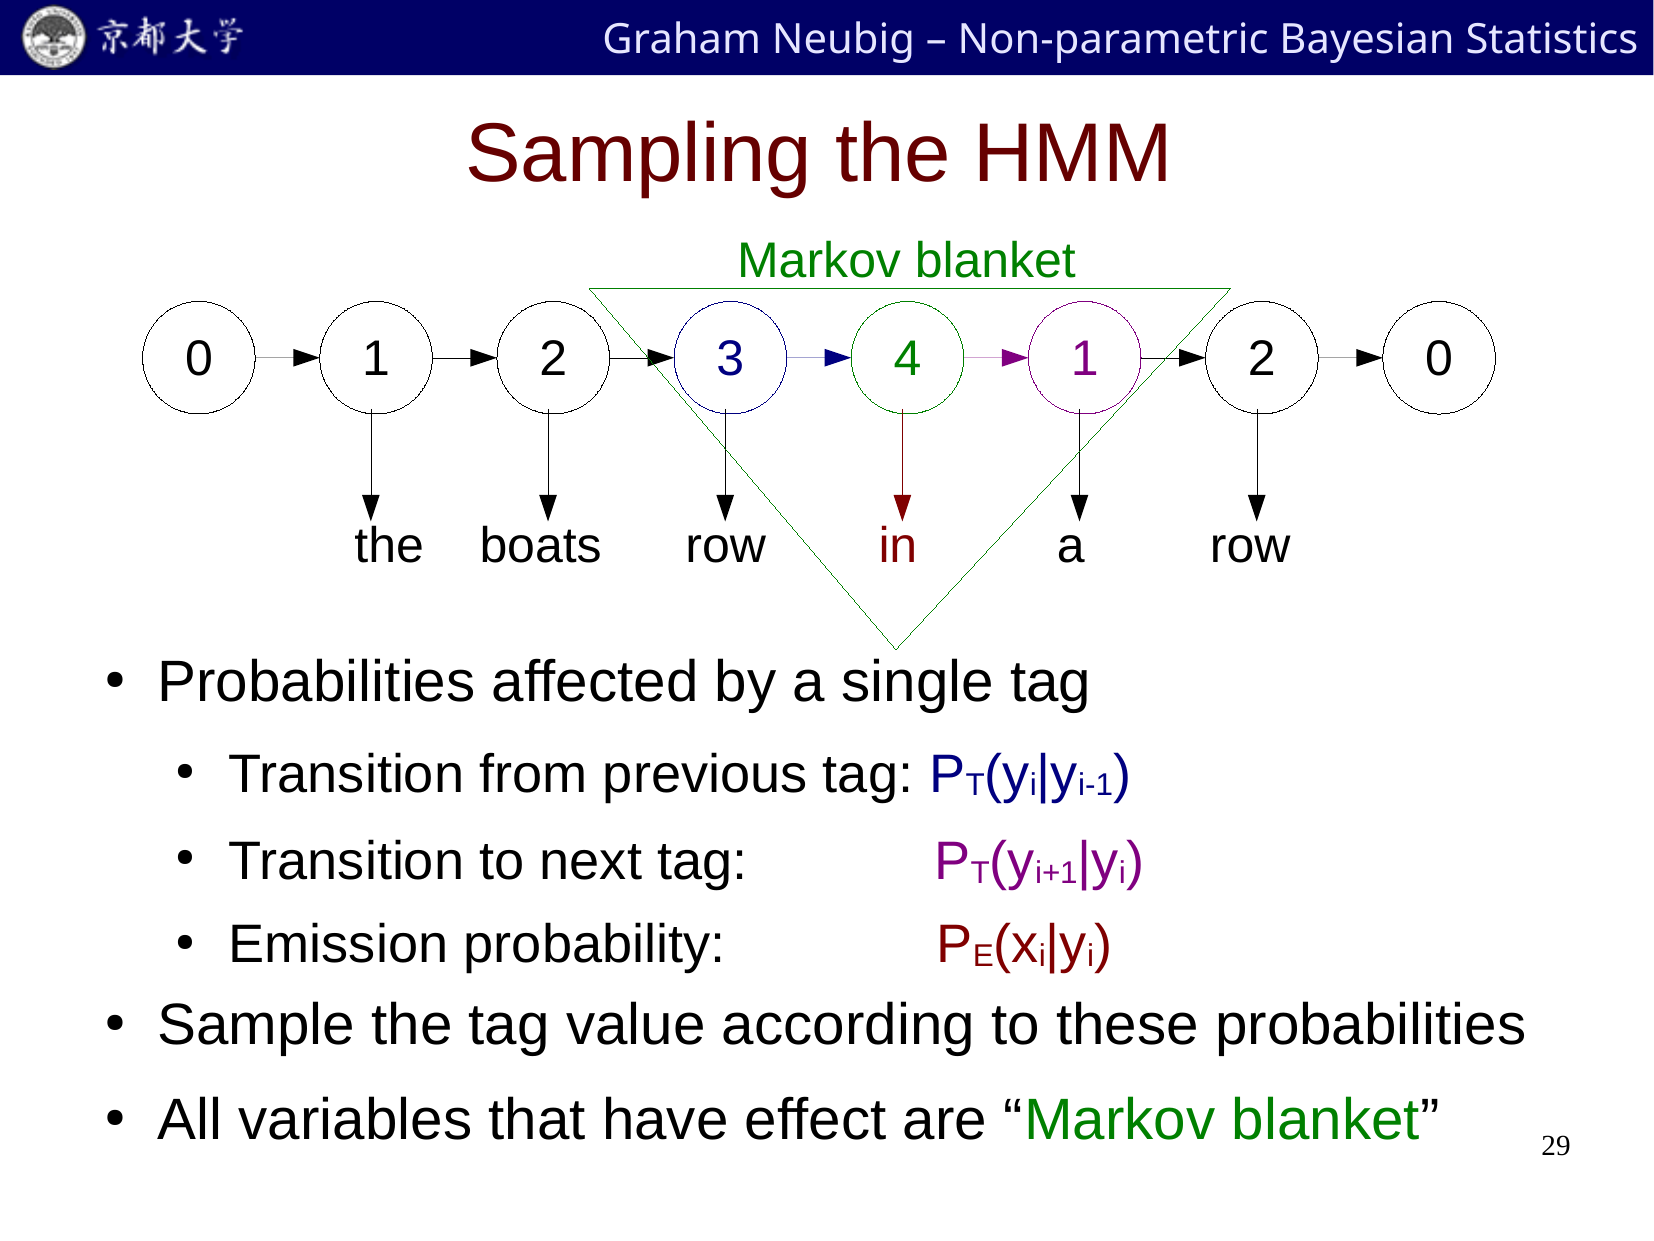

# Sampling the HMM
Markov blanket
0
4
1
2
3
1
2
0
the boats row in a row
Probabilities affected by a single tag
Transition from previous tag: PT(yi|yi-1)
Transition to next tag: 　PT(yi+1|yi)
Emission probability: PE(xi|yi)
Sample the tag value according to these probabilities
All variables that have effect are “Markov blanket”
29